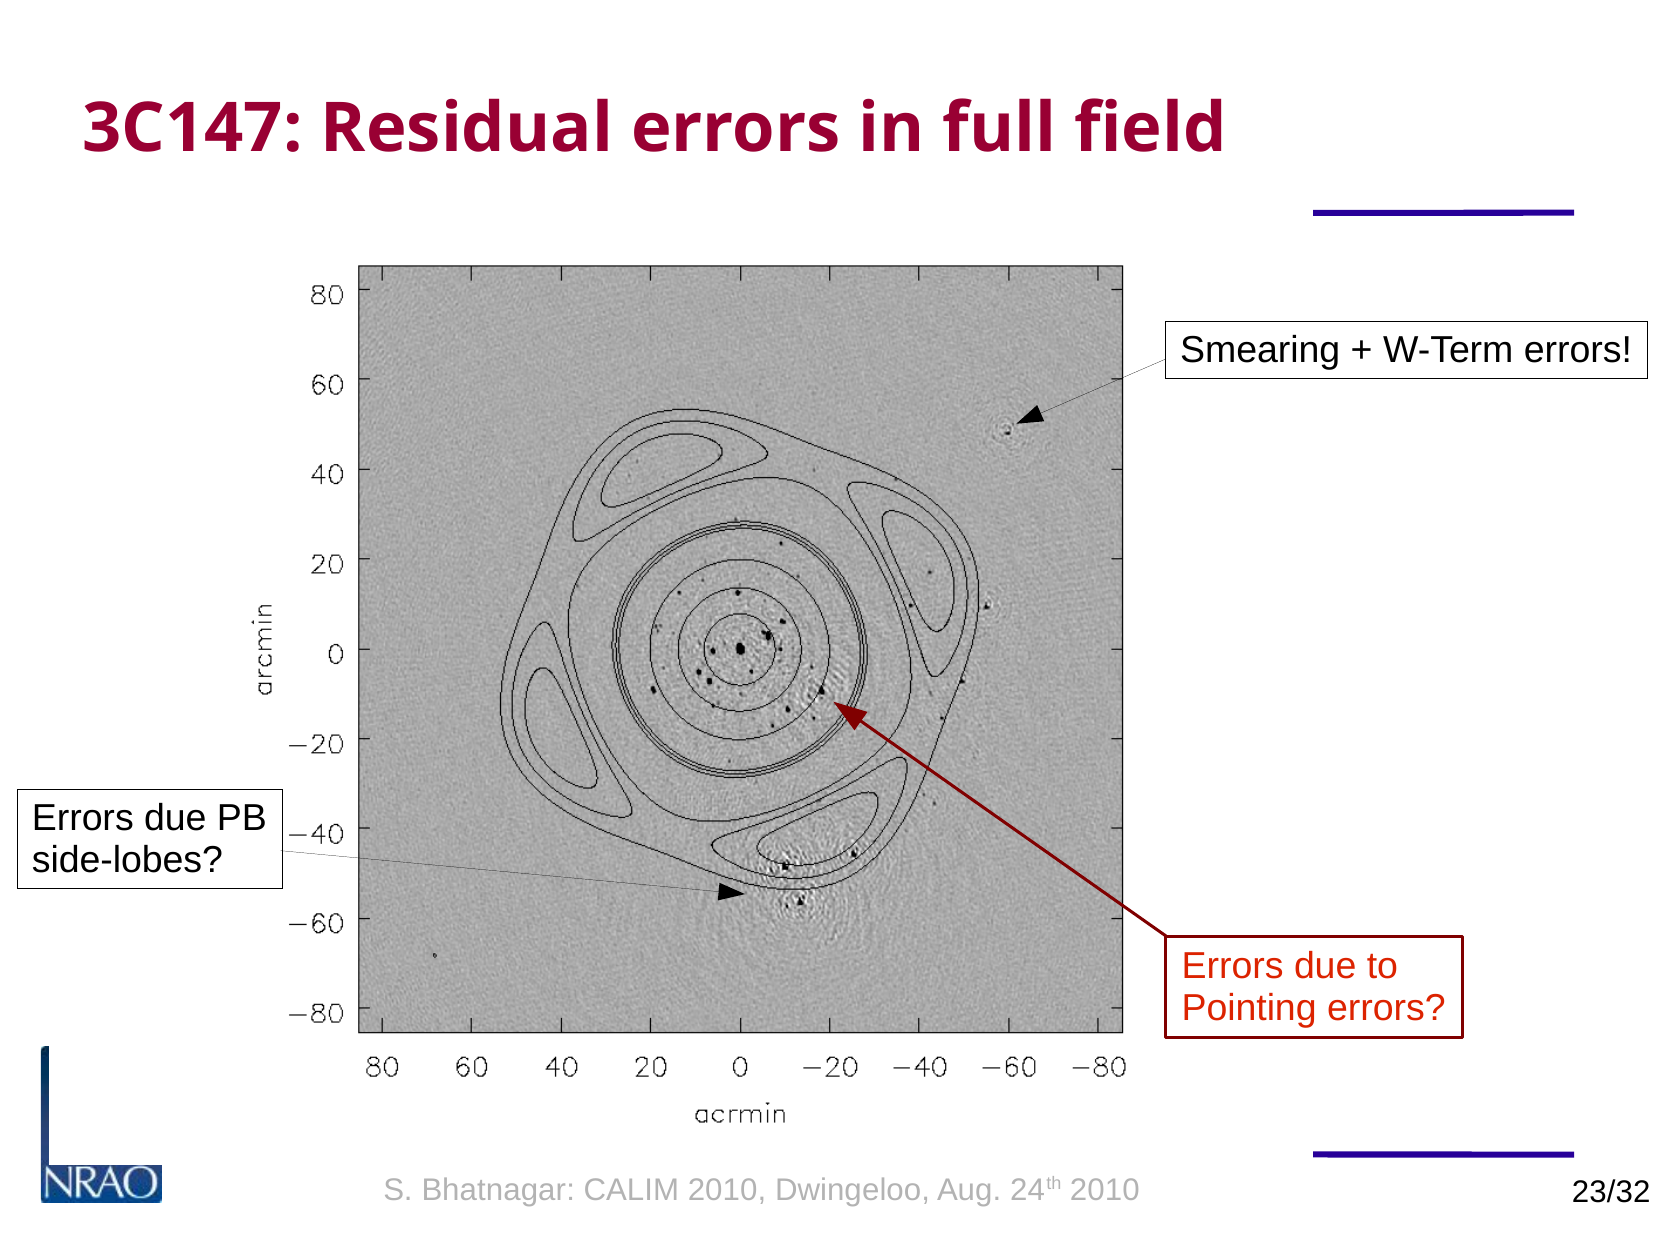

# 3C147: Residual errors in full field
Smearing + W-Term errors!
Errors due to
Pointing errors?
Errors due PB
side-lobes?
 3C147 field at L-Band
with the EVLA
 Only 12 antennas used
 Bandwidth: 128 MHz
 ~7 hr. integration
 Dynamic range: ~700,000:1